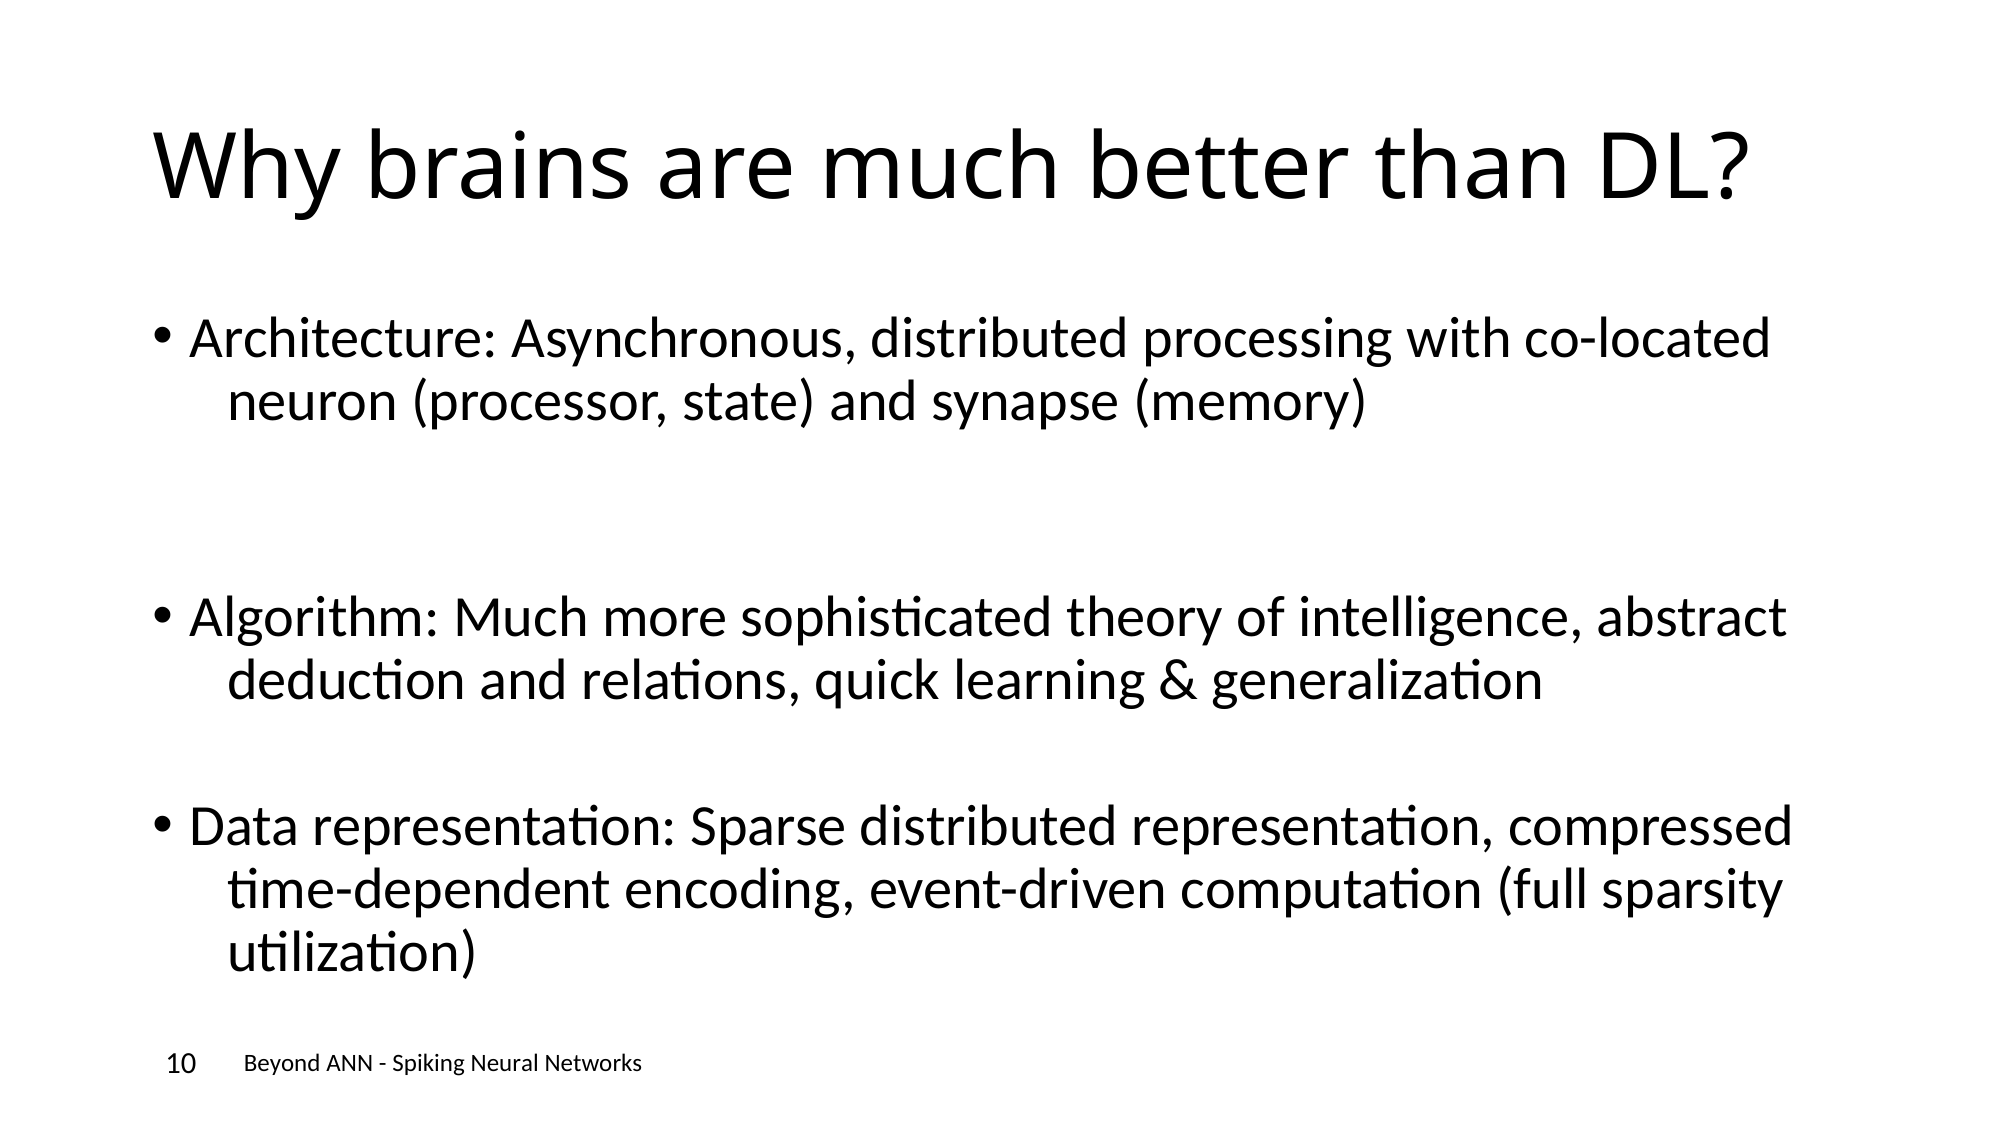

# Why brains are much better than DL?
Architecture: Asynchronous, distributed processing with co-located neuron (processor, state) and synapse (memory)
Algorithm: Much more sophisticated theory of intelligence, abstract deduction and relations, quick learning & generalization
Data representation: Sparse distributed representation, compressed time-dependent encoding, event-driven computation (full sparsity utilization)
Beyond ANN - Spiking Neural Networks
10